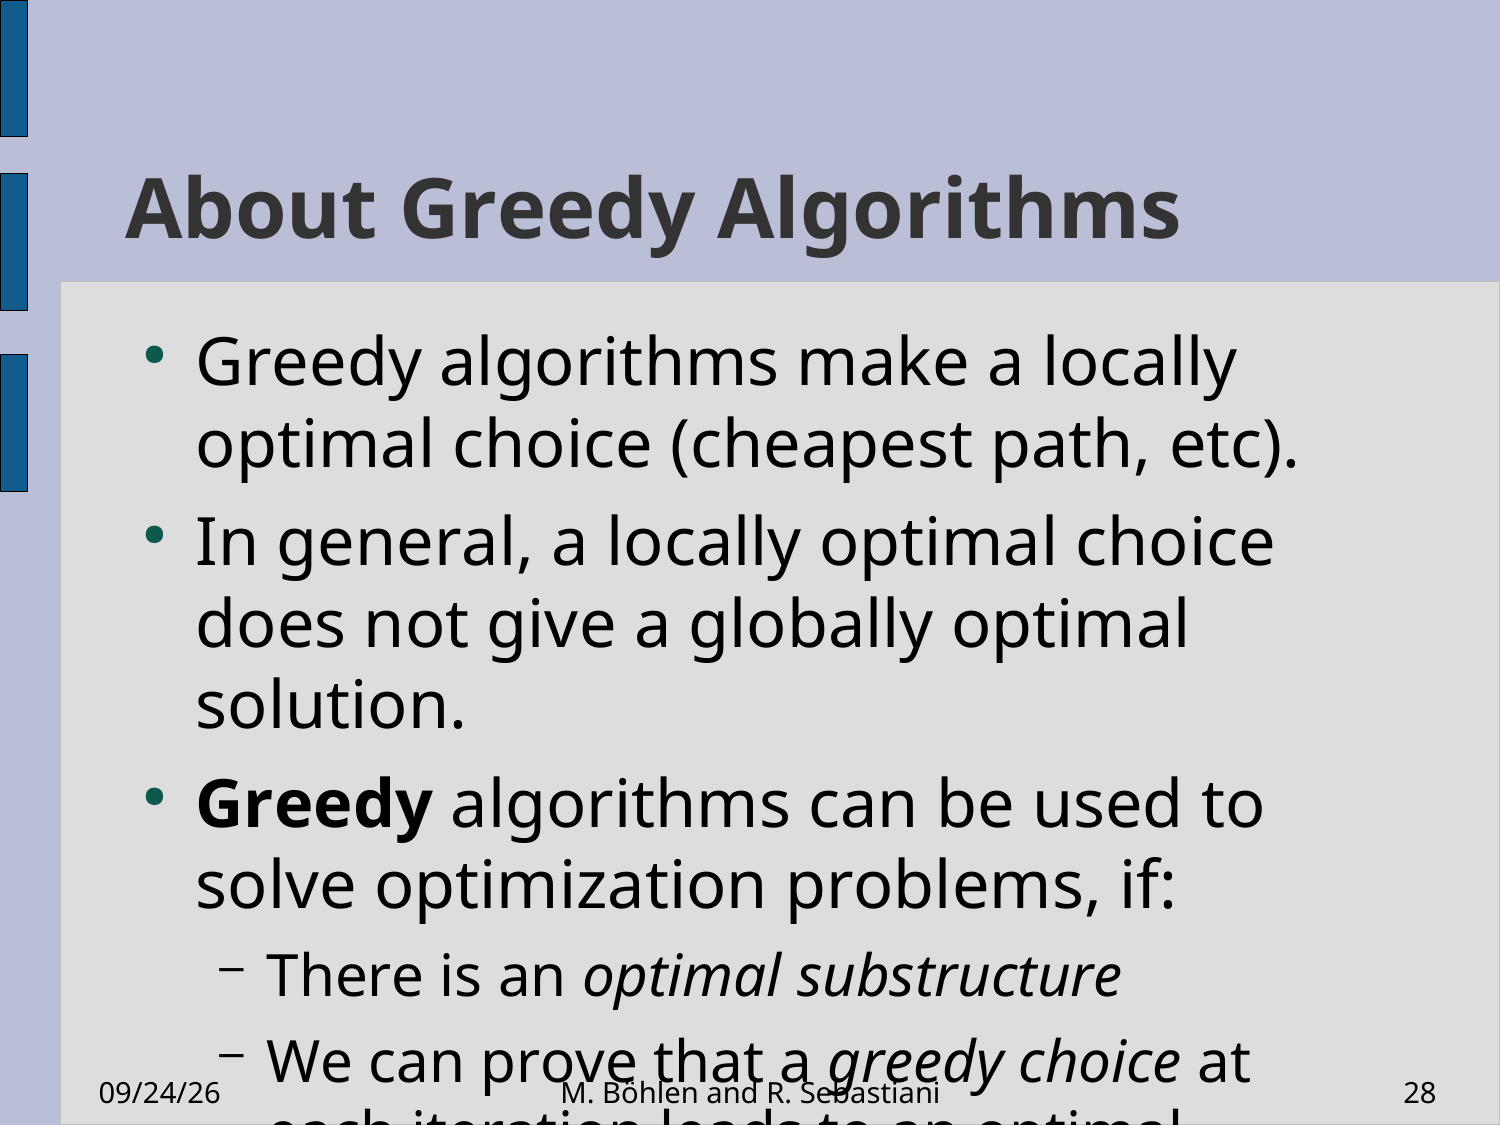

# About Greedy Algorithms
Greedy algorithms make a locally optimal choice (cheapest path, etc).
In general, a locally optimal choice does not give a globally optimal solution.
Greedy algorithms can be used to solve optimization problems, if:
There is an optimal substructure
We can prove that a greedy choice at each iteration leads to an optimal solution.
M. Böhlen and R. Sebastiani
28